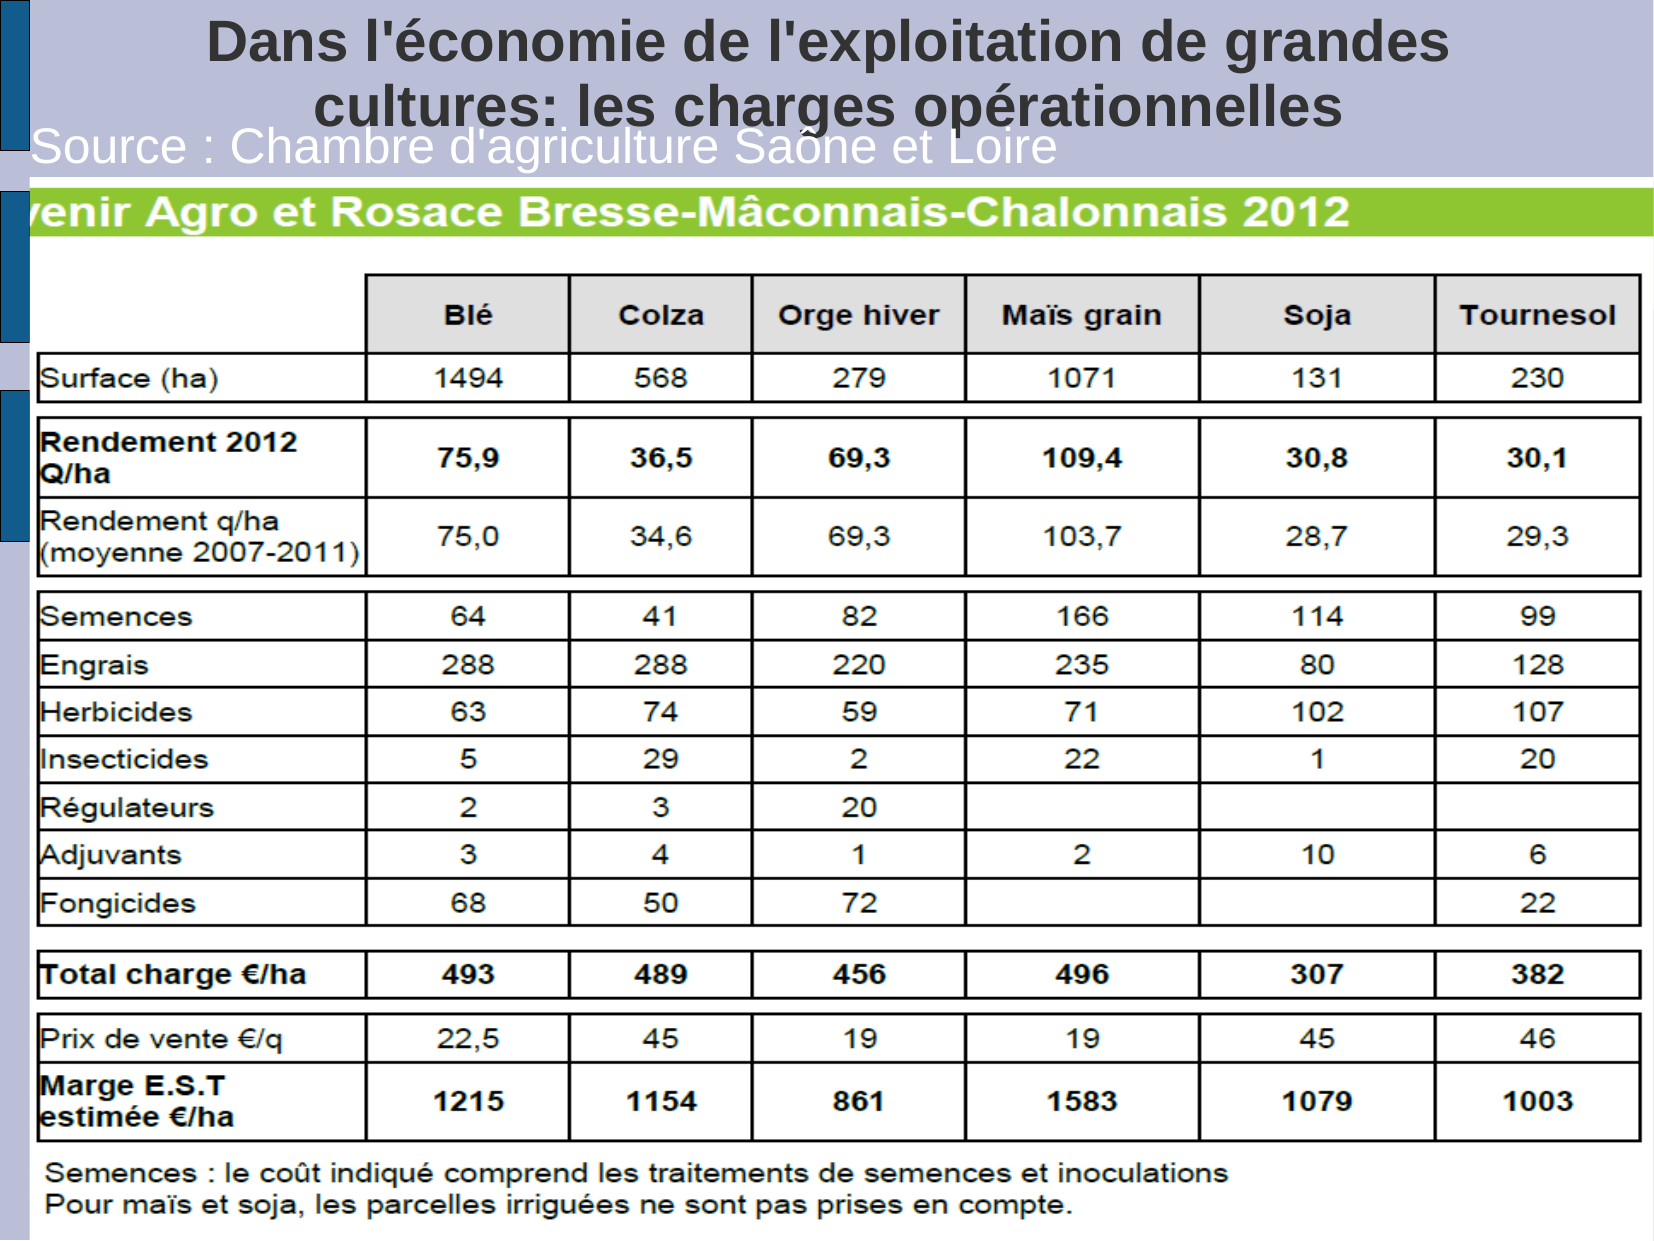

# Dans l'économie de l'exploitation de grandes cultures: les charges opérationnelles
Source : Chambre d'agriculture Saône et Loire